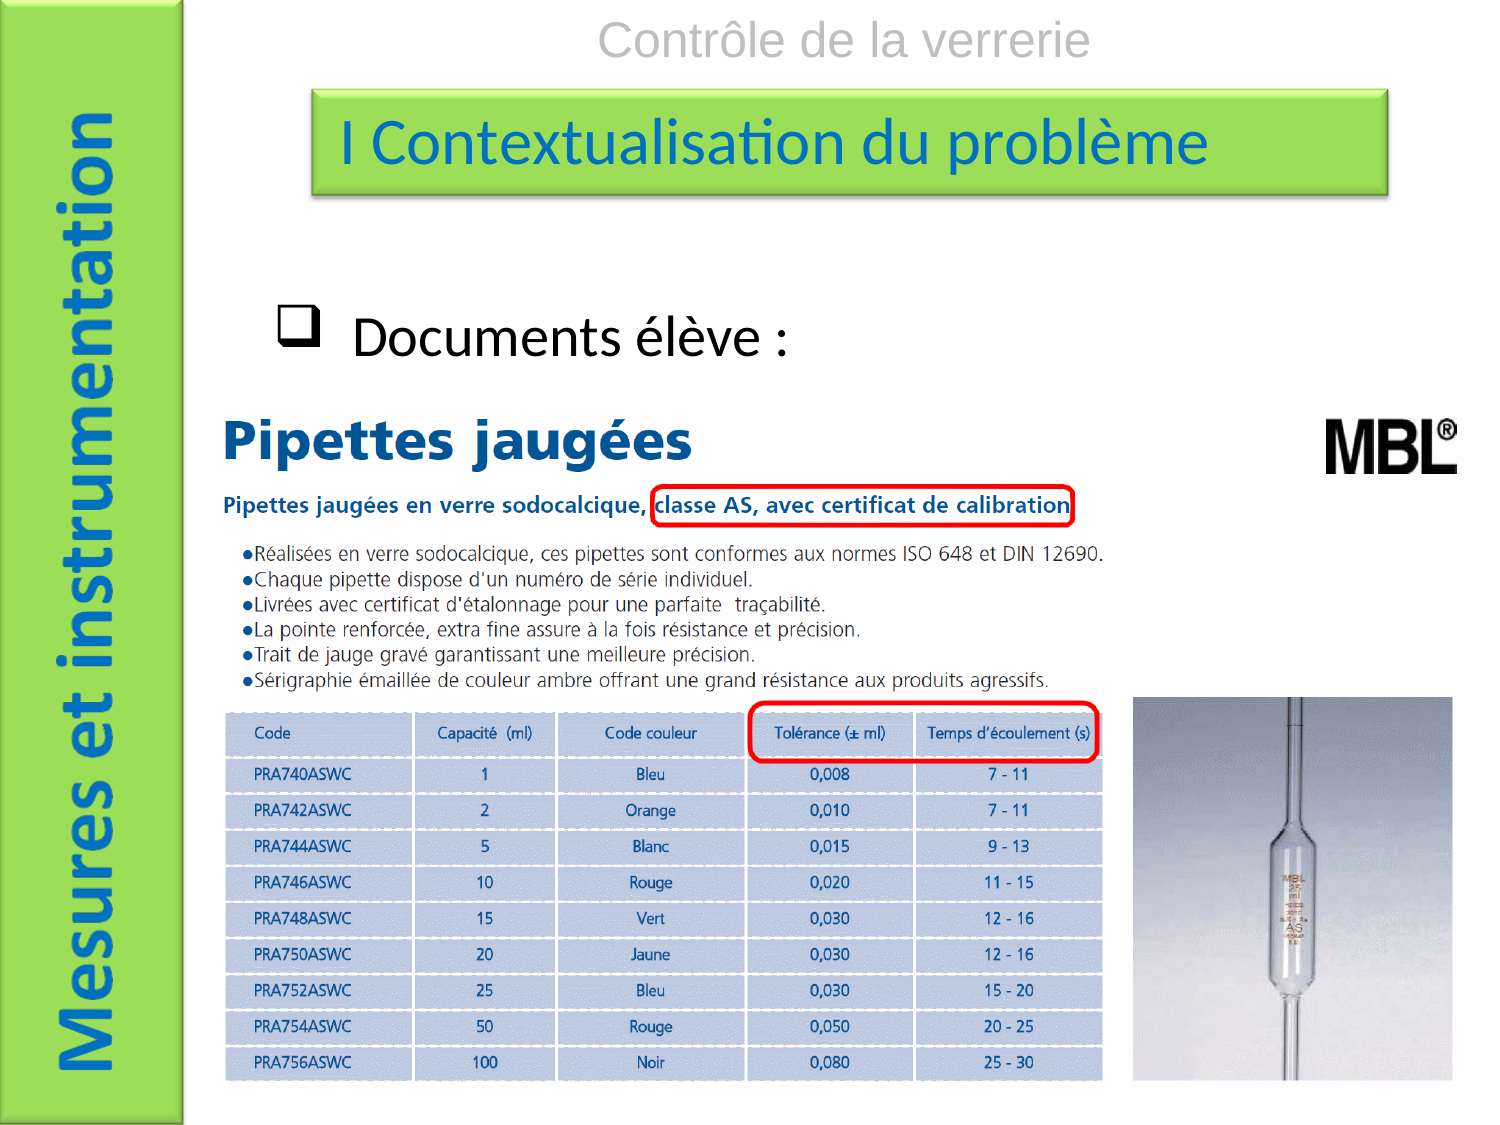

Contrôle de la verrerie
I Contextualisation du problème
 Documents élève :